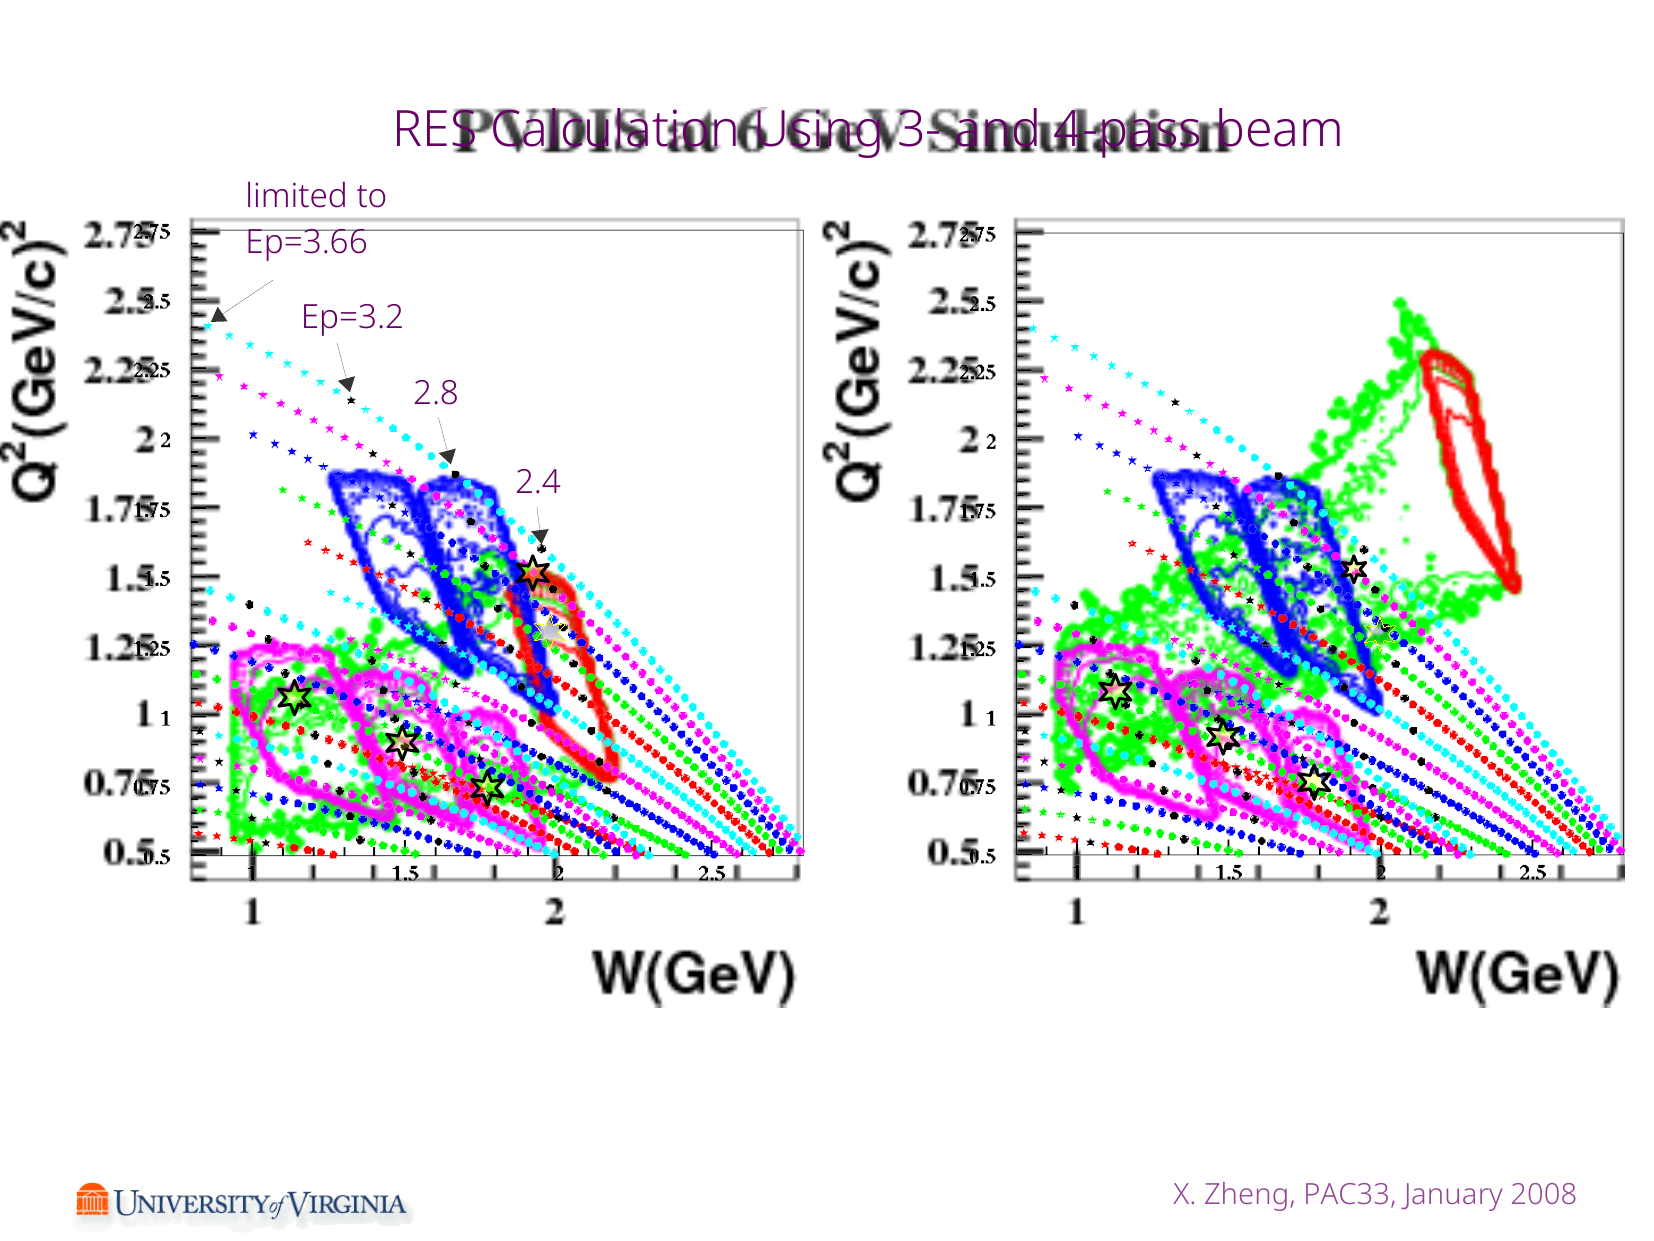

RES Calculation Using 3- and 4-pass beam
limited to Ep=3.66
Ep=3.2
2.8
2.4